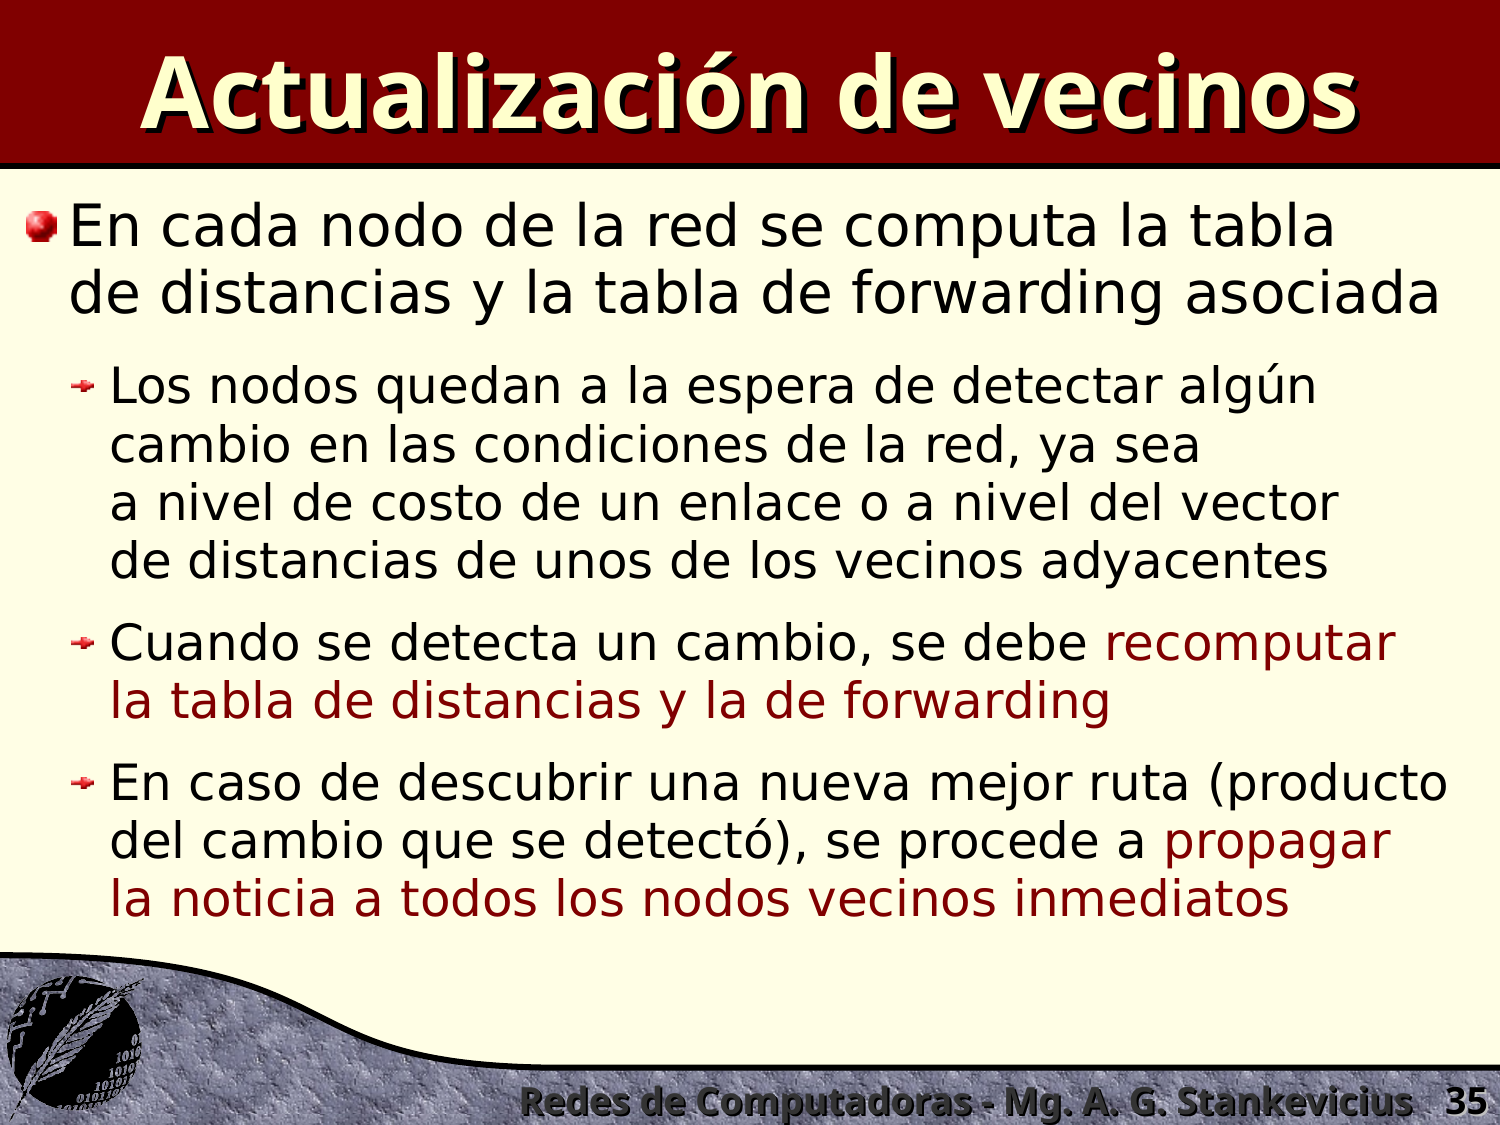

# Actualización de vecinos
En cada nodo de la red se computa la tabla
de distancias y la tabla de forwarding asociada
Los nodos quedan a la espera de detectar algún cambio en las condiciones de la red, ya sea
a nivel de costo de un enlace o a nivel del vector
de distancias de unos de los vecinos adyacentes
Cuando se detecta un cambio, se debe recomputar
la tabla de distancias y la de forwarding
En caso de descubrir una nueva mejor ruta (producto del cambio que se detectó), se procede a propagar
la noticia a todos los nodos vecinos inmediatos
35